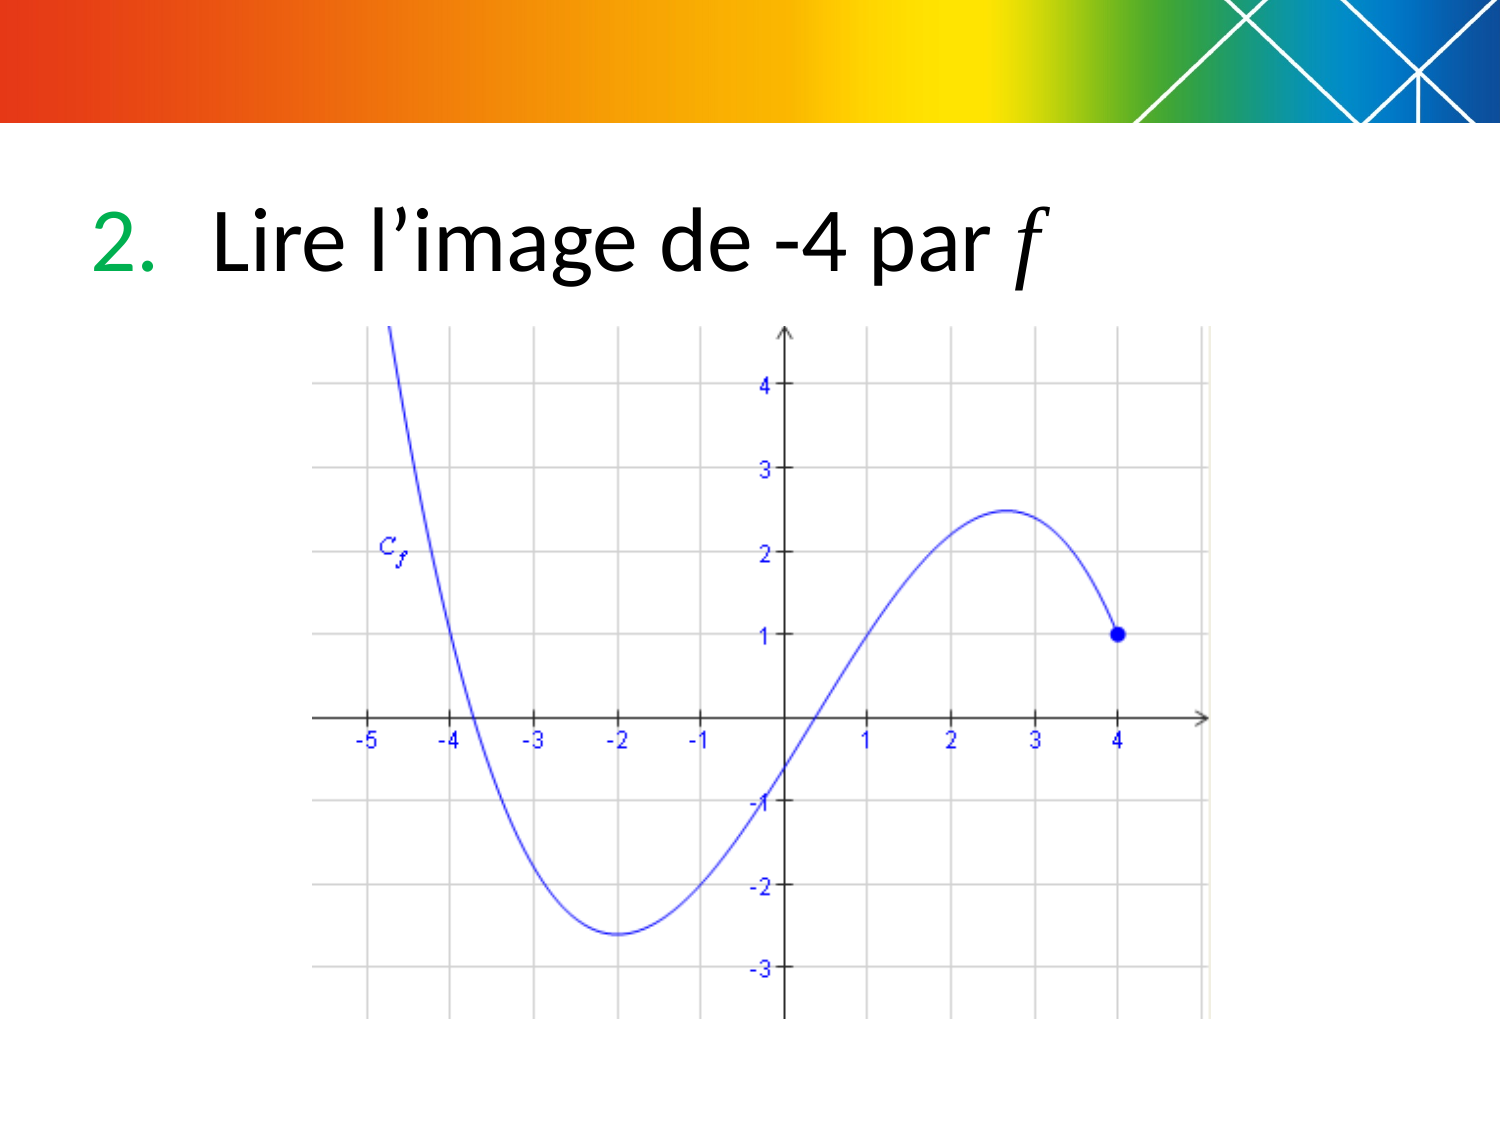

# Lire l’image de -4 par f